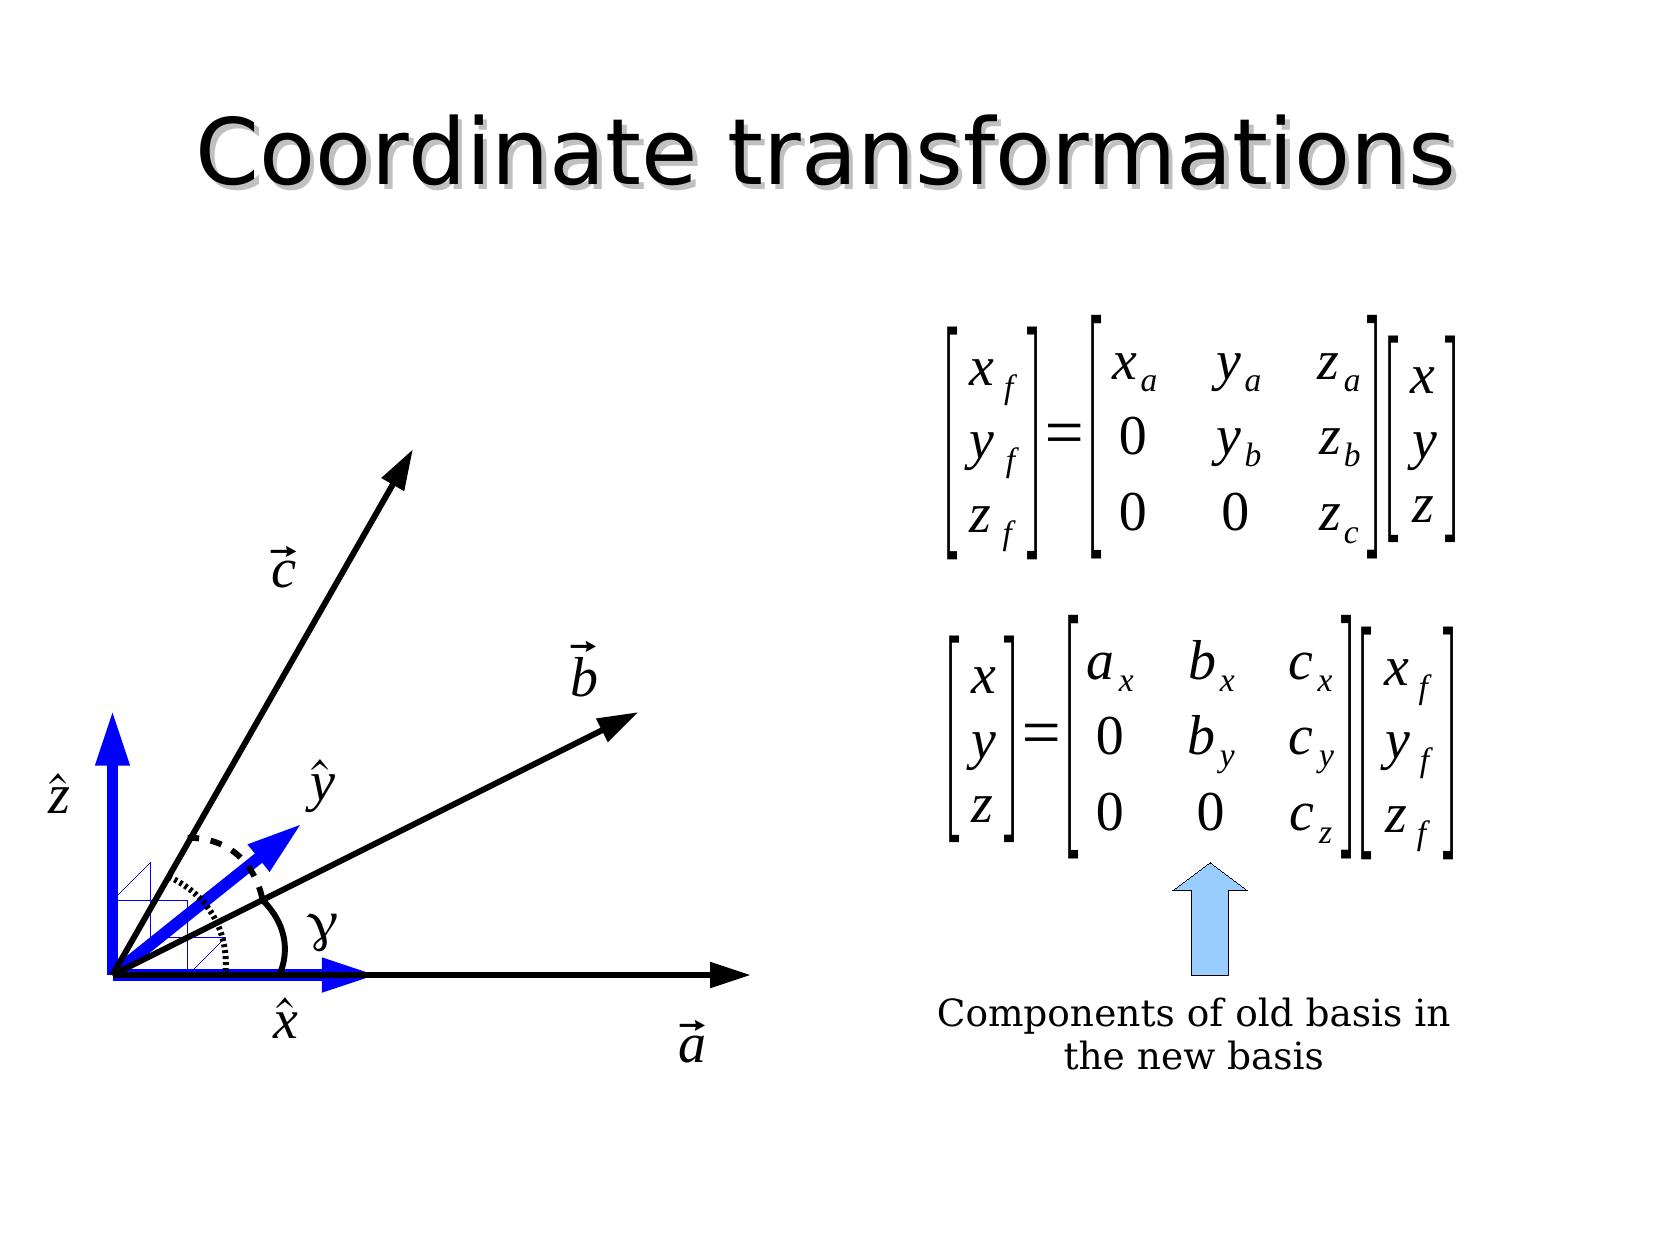

# Coordinate transformations
Components of old basis in the new basis